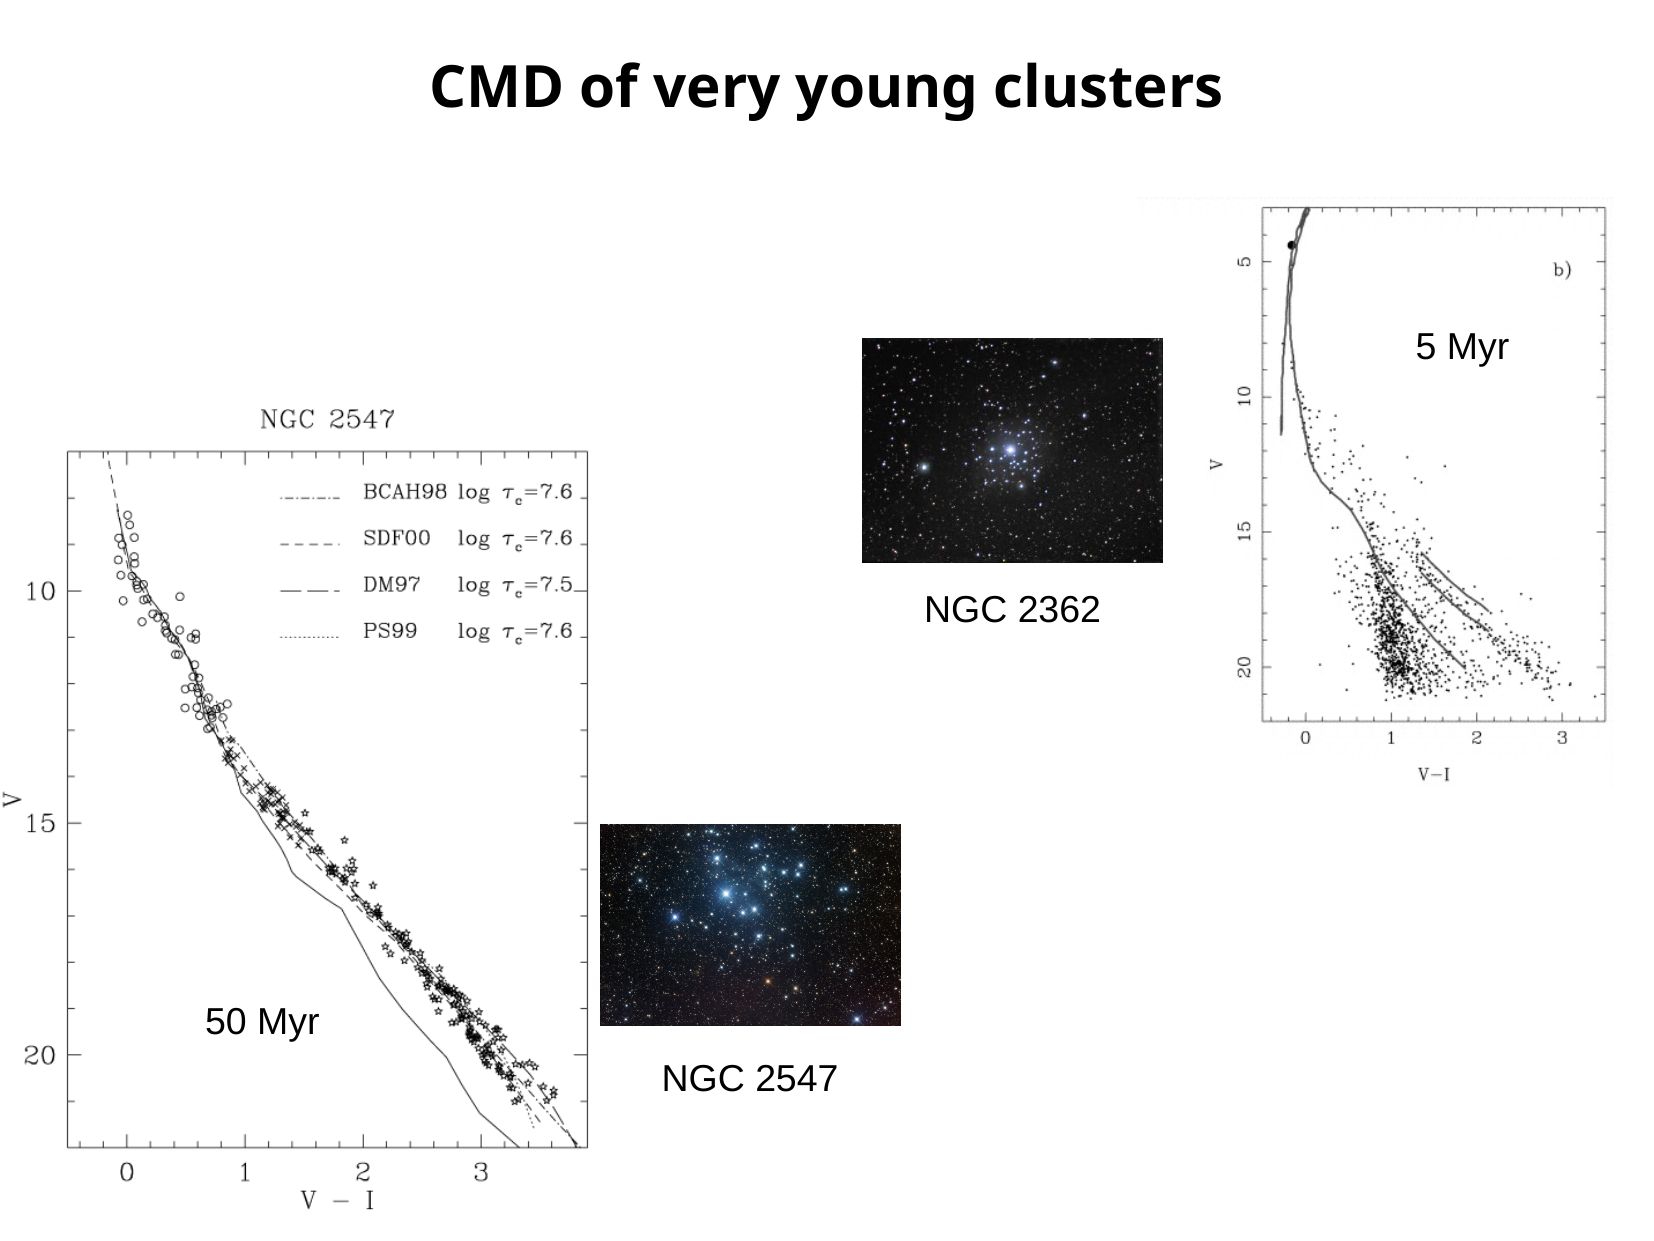

CMD of very young clusters
5 Myr
NGC 2362
50 Myr
NGC 2547